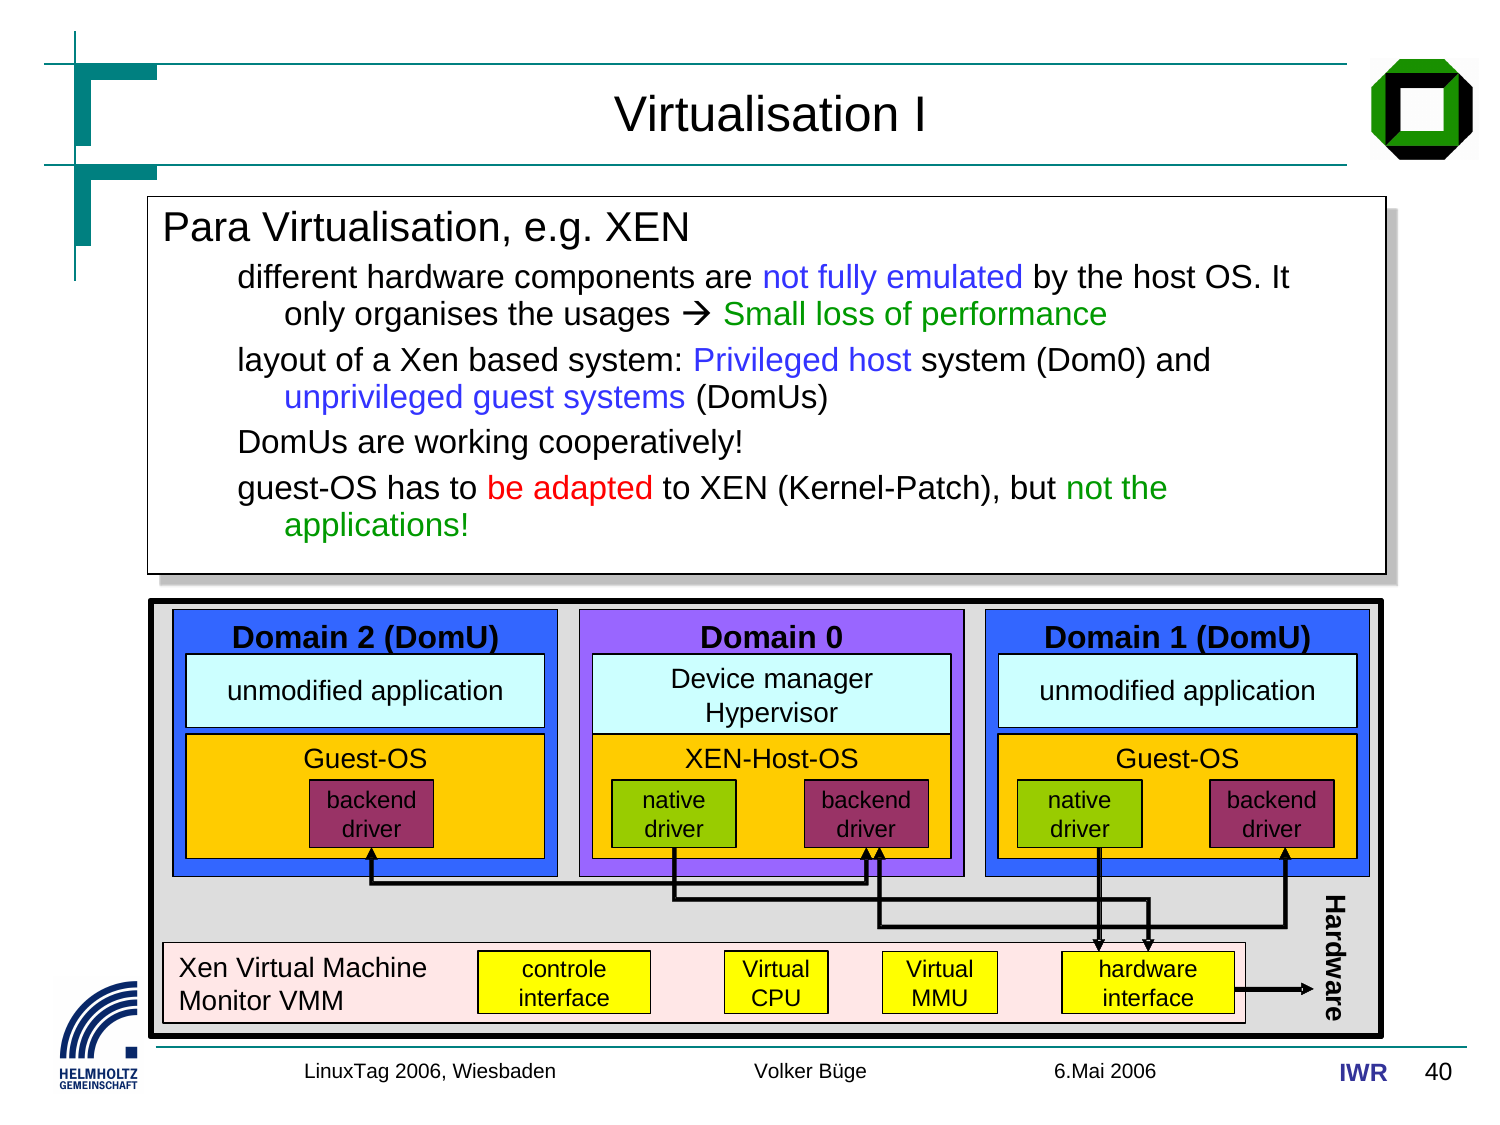

# Virtualisation I
Para Virtualisation, e.g. XEN
different hardware components are not fully emulated by the host OS. It only organises the usages  Small loss of performance
layout of a Xen based system: Privileged host system (Dom0) and unprivileged guest systems (DomUs)
DomUs are working cooperatively!
guest-OS has to be adapted to XEN (Kernel-Patch), but not the applications!
40